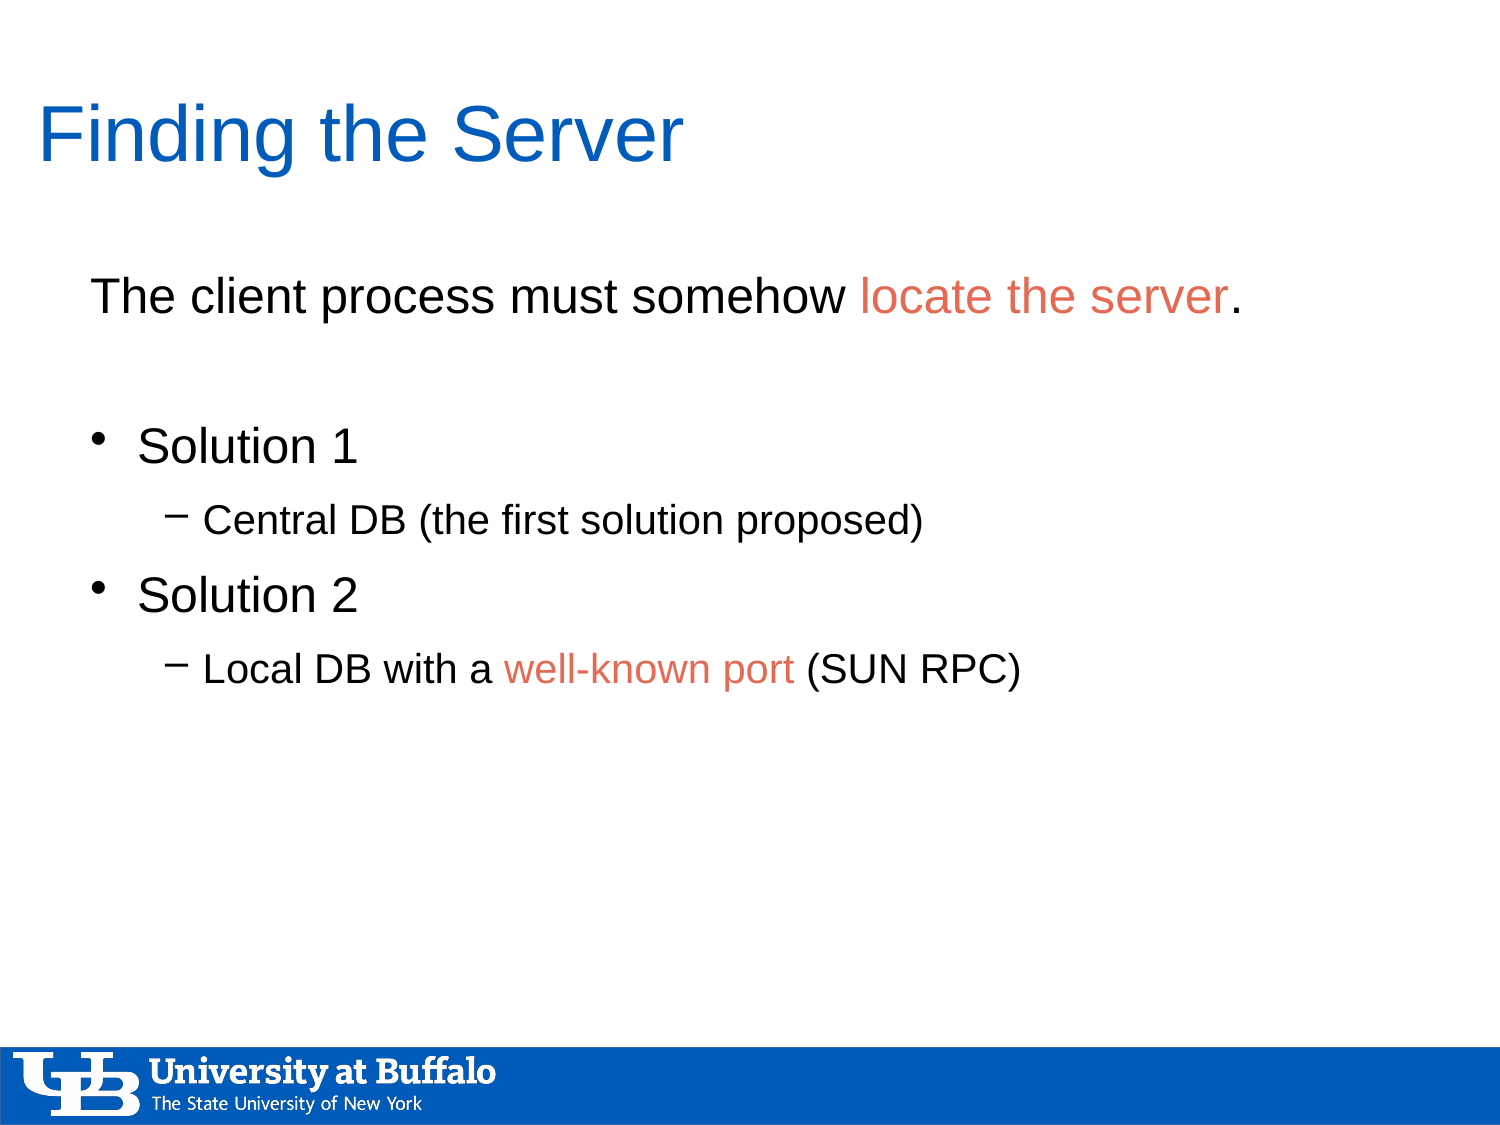

# Finding the Server
The client process must somehow locate the server.
Solution 1
Central DB (the first solution proposed)
Solution 2
Local DB with a well-known port (SUN RPC)